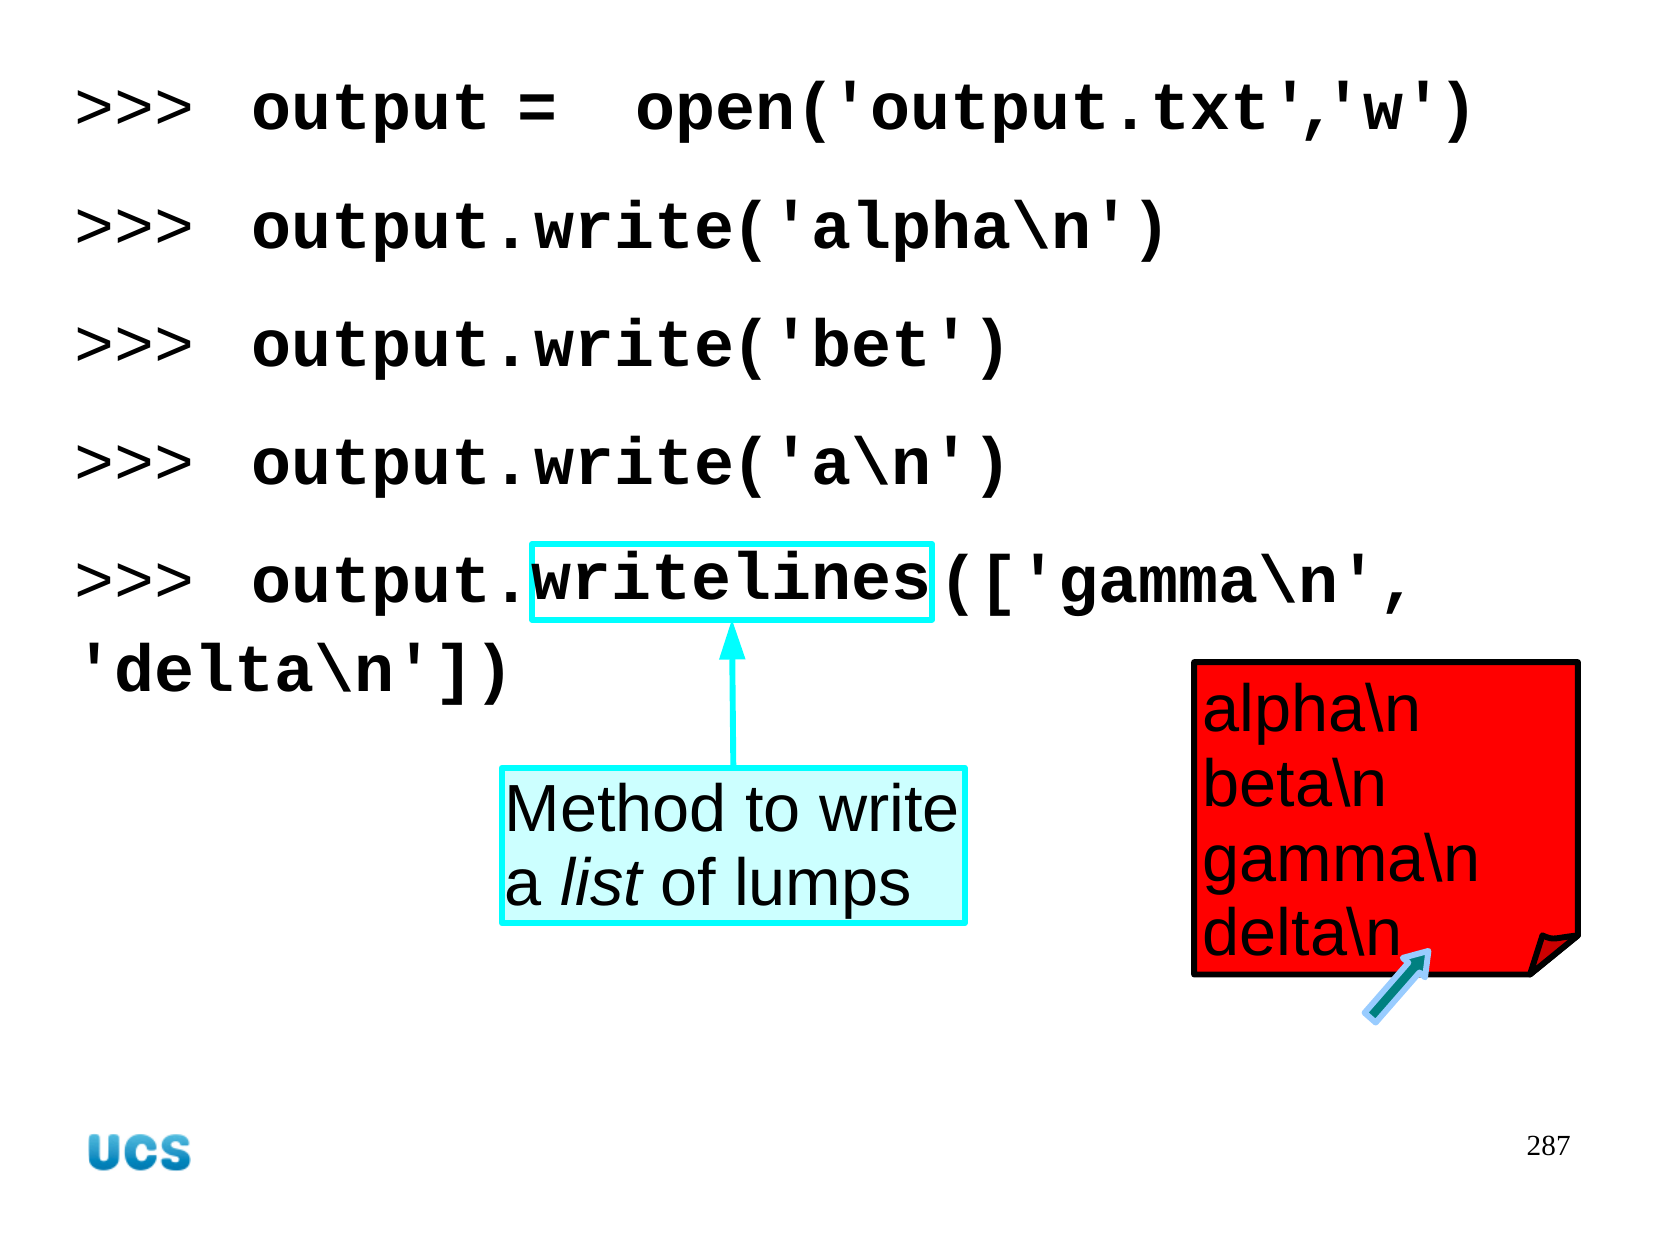

>>>
output
=
open(
'output.txt'
,
'w'
)
>>>
output.
write
(
'alpha\n'
)
>>>
output.
write
(
'bet'
)
>>>
output.
write
(
'a\n'
)
>>>
output.
writelines
(
['gamma\n',
'delta\n']
)
alpha\n
beta\n
gamma\n
delta\n
Method to write
a list of lumps
287